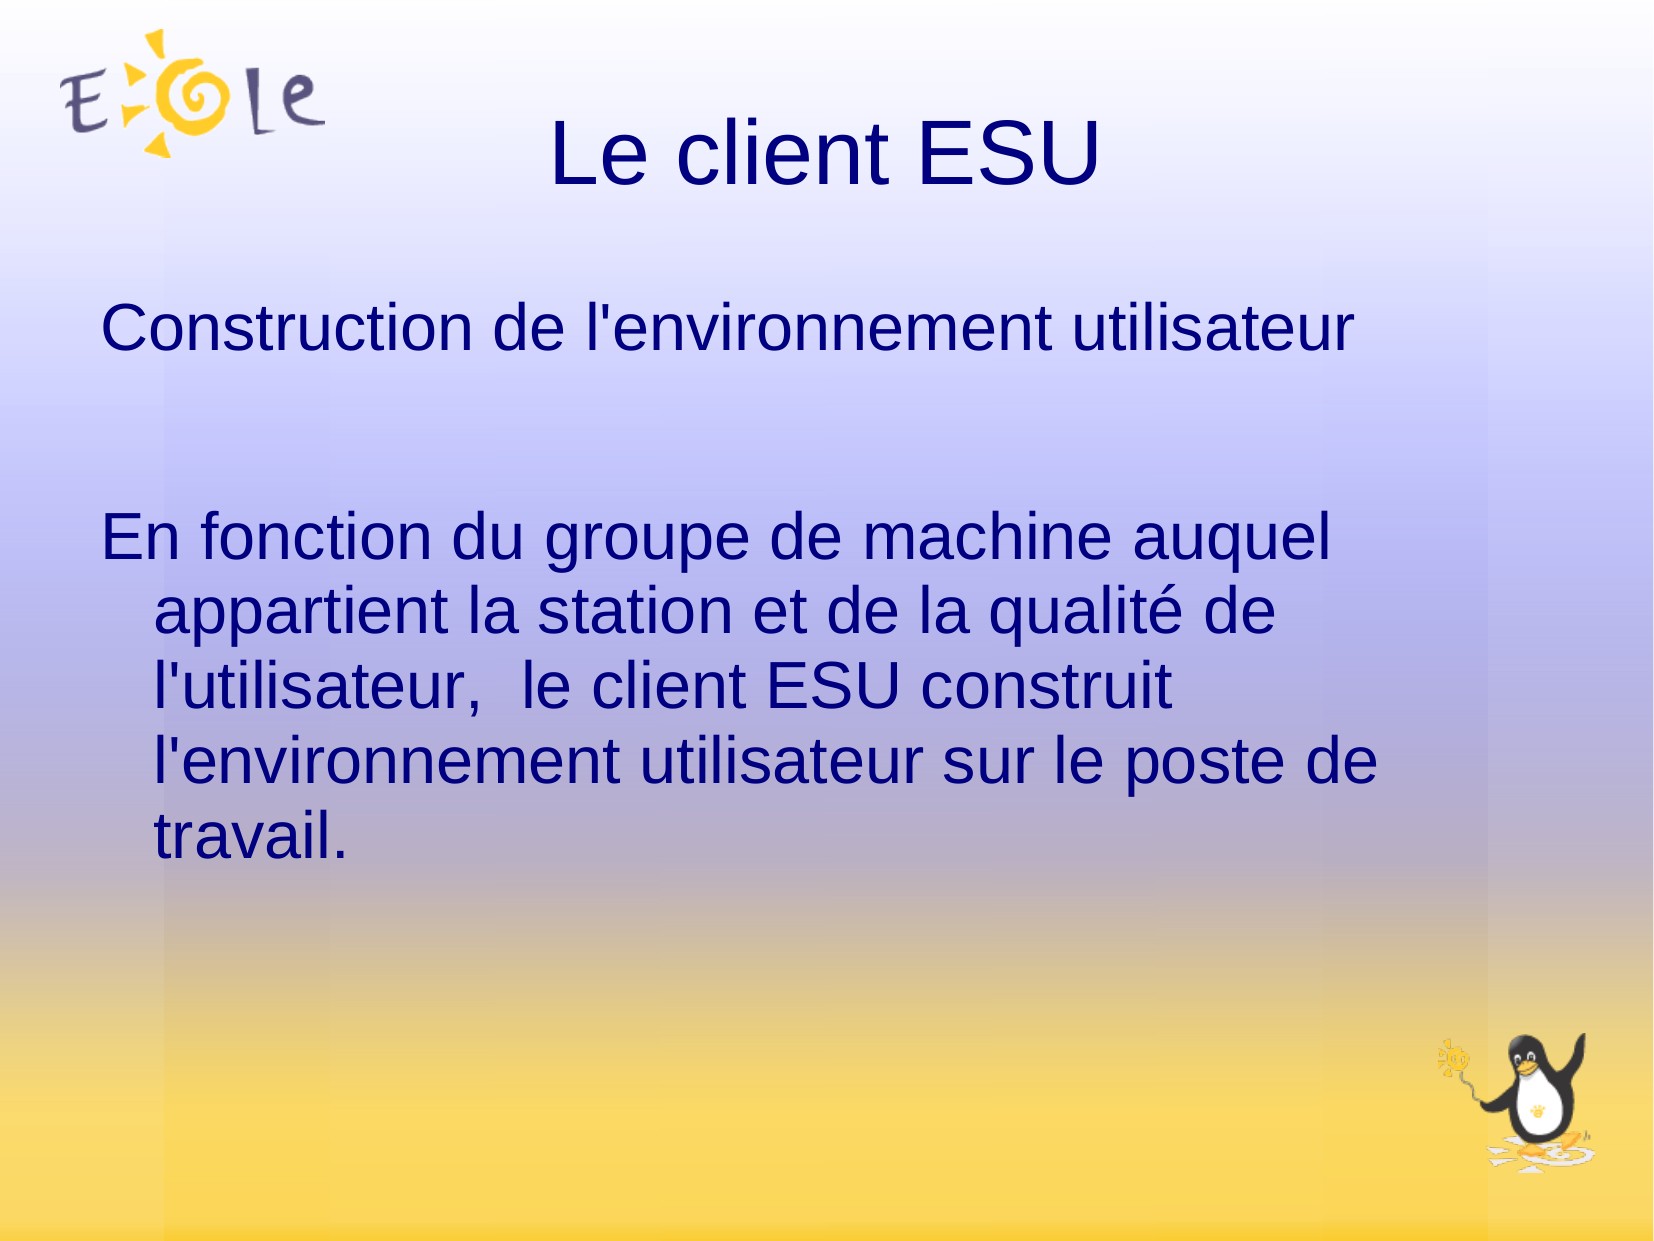

# Le client ESU
Construction de l'environnement utilisateur
En fonction du groupe de machine auquel appartient la station et de la qualité de l'utilisateur, le client ESU construit l'environnement utilisateur sur le poste de travail.